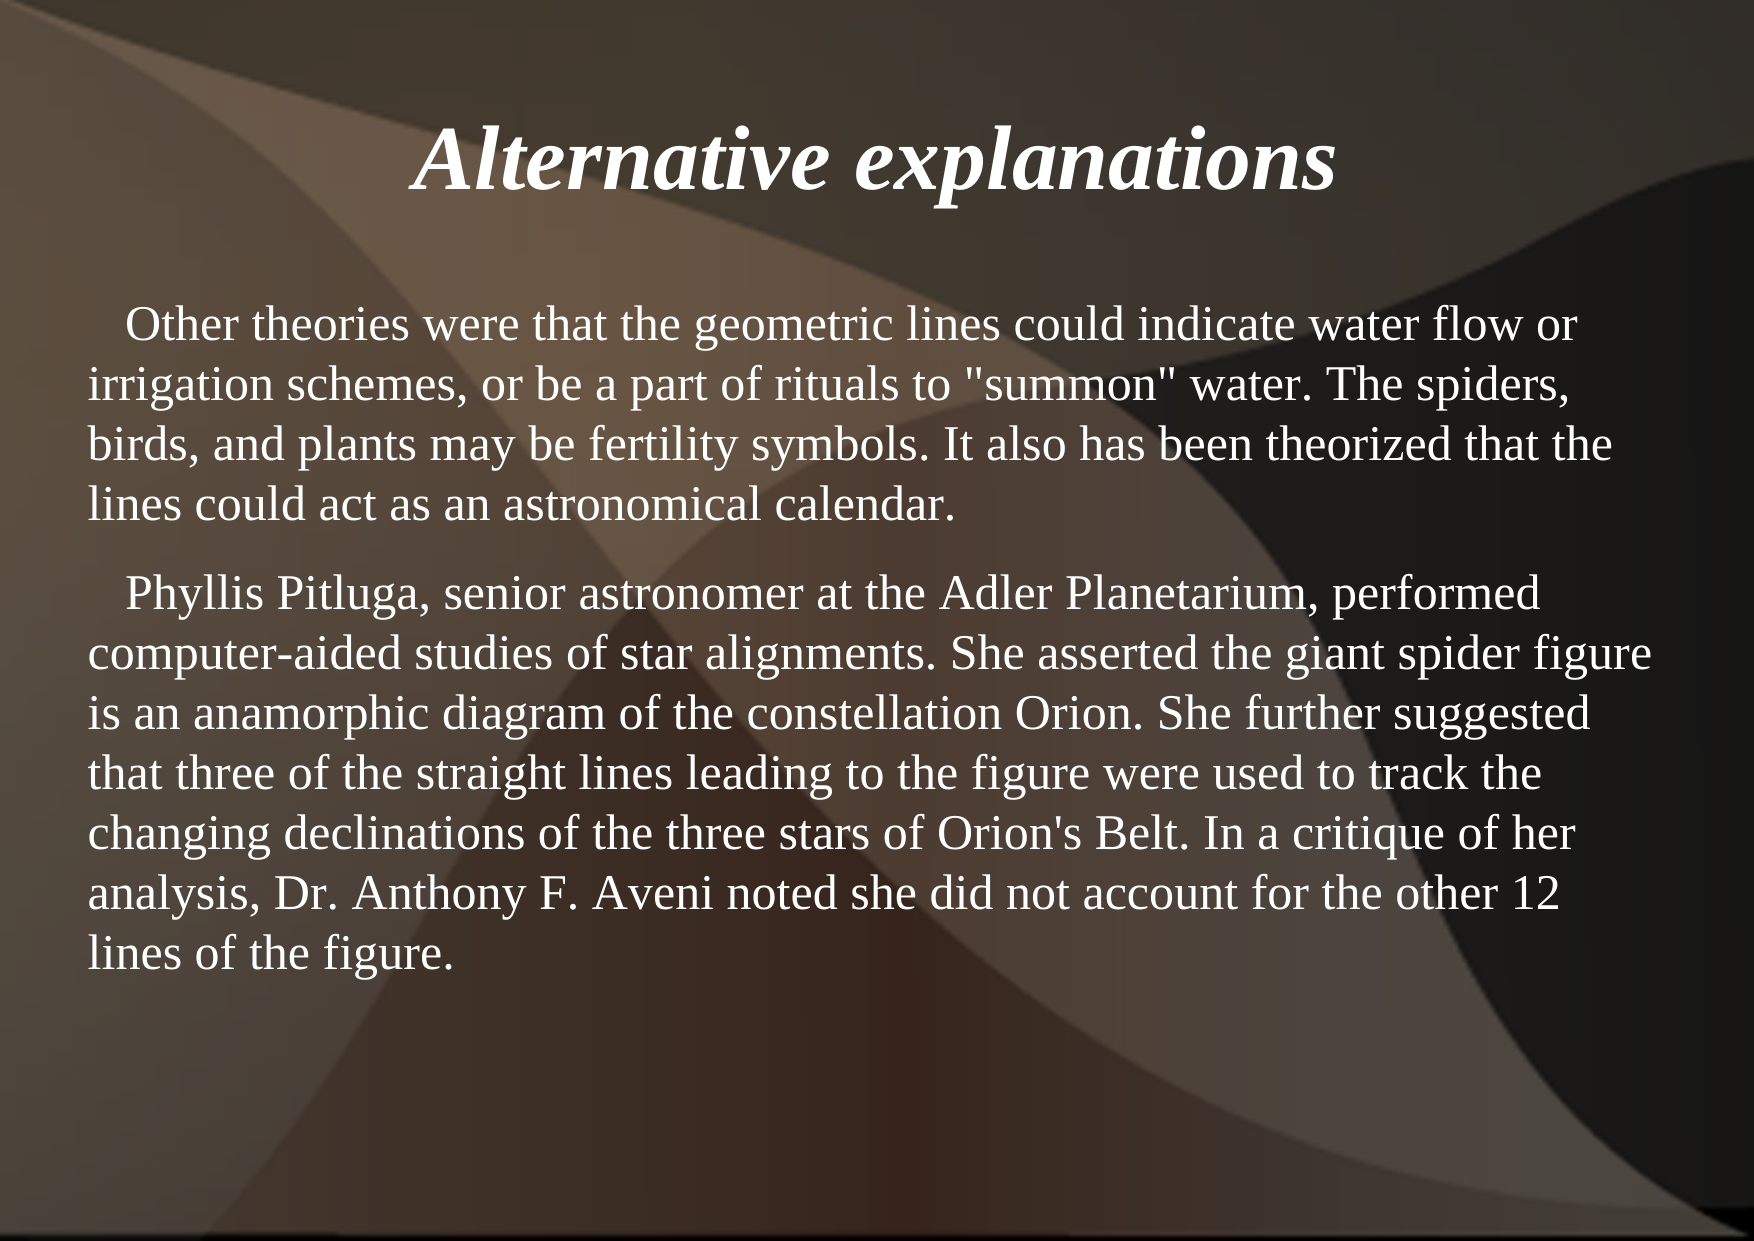

# Alternative explanations
 Other theories were that the geometric lines could indicate water flow or irrigation schemes, or be a part of rituals to "summon" water. The spiders, birds, and plants may be fertility symbols. It also has been theorized that the lines could act as an astronomical calendar.
 Phyllis Pitluga, senior astronomer at the Adler Planetarium, performed computer-aided studies of star alignments. She asserted the giant spider figure is an anamorphic diagram of the constellation Orion. She further suggested that three of the straight lines leading to the figure were used to track the changing declinations of the three stars of Orion's Belt. In a critique of her analysis, Dr. Anthony F. Aveni noted she did not account for the other 12 lines of the figure.